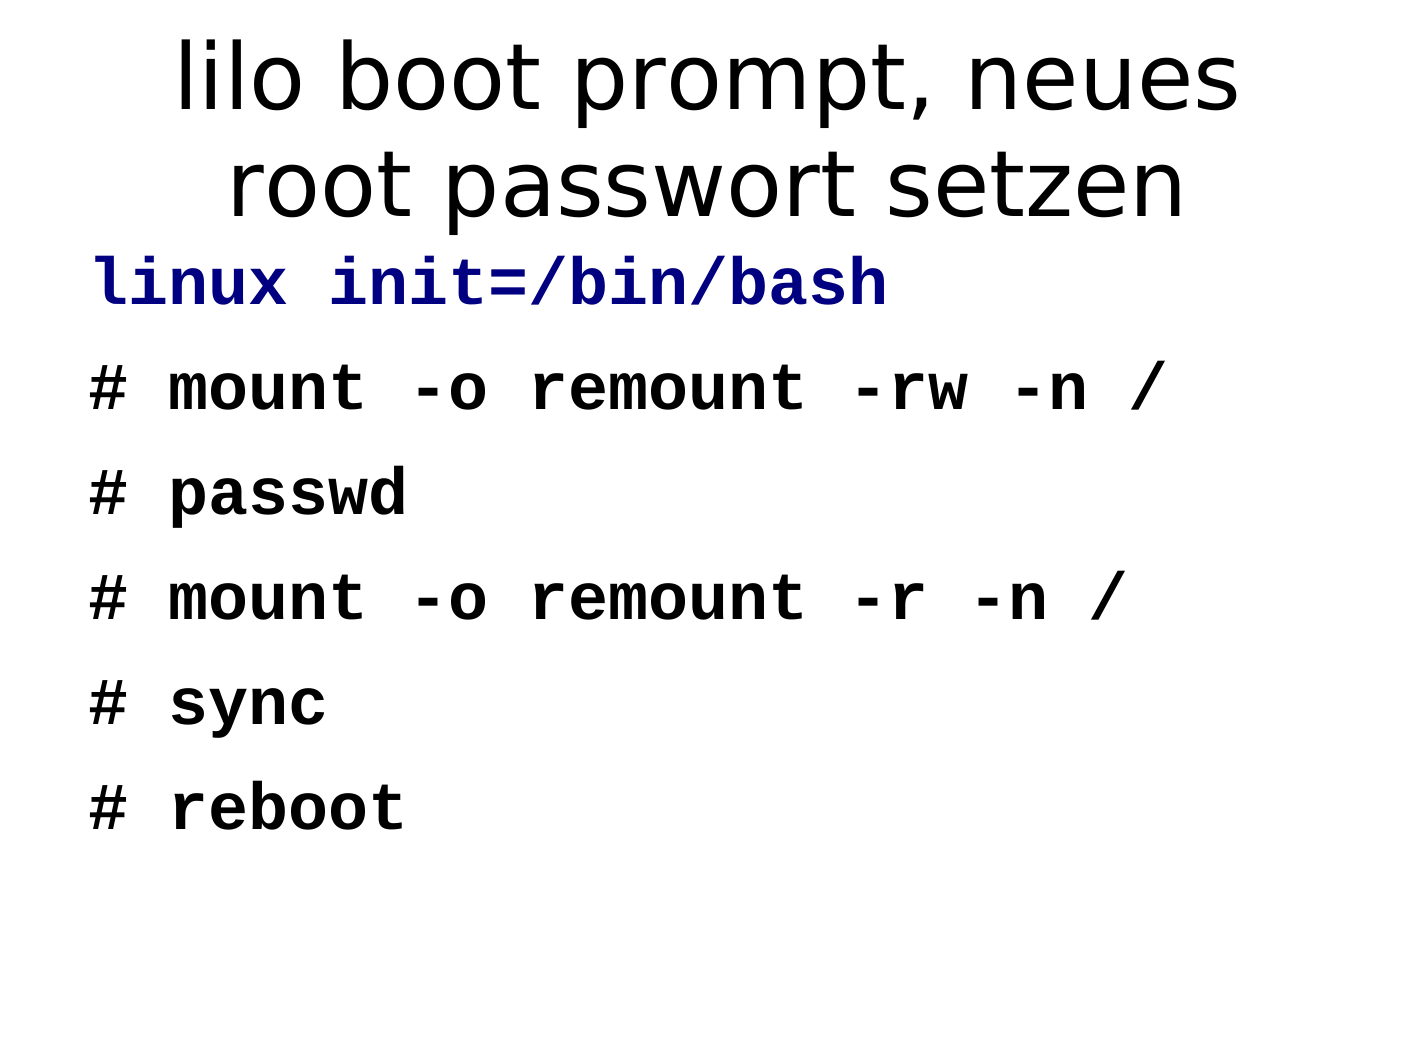

# lilo boot prompt, neues root passwort setzen
linux init=/bin/bash
# mount -o remount -rw -n /
# passwd
# mount -o remount -r -n /
# sync
# reboot